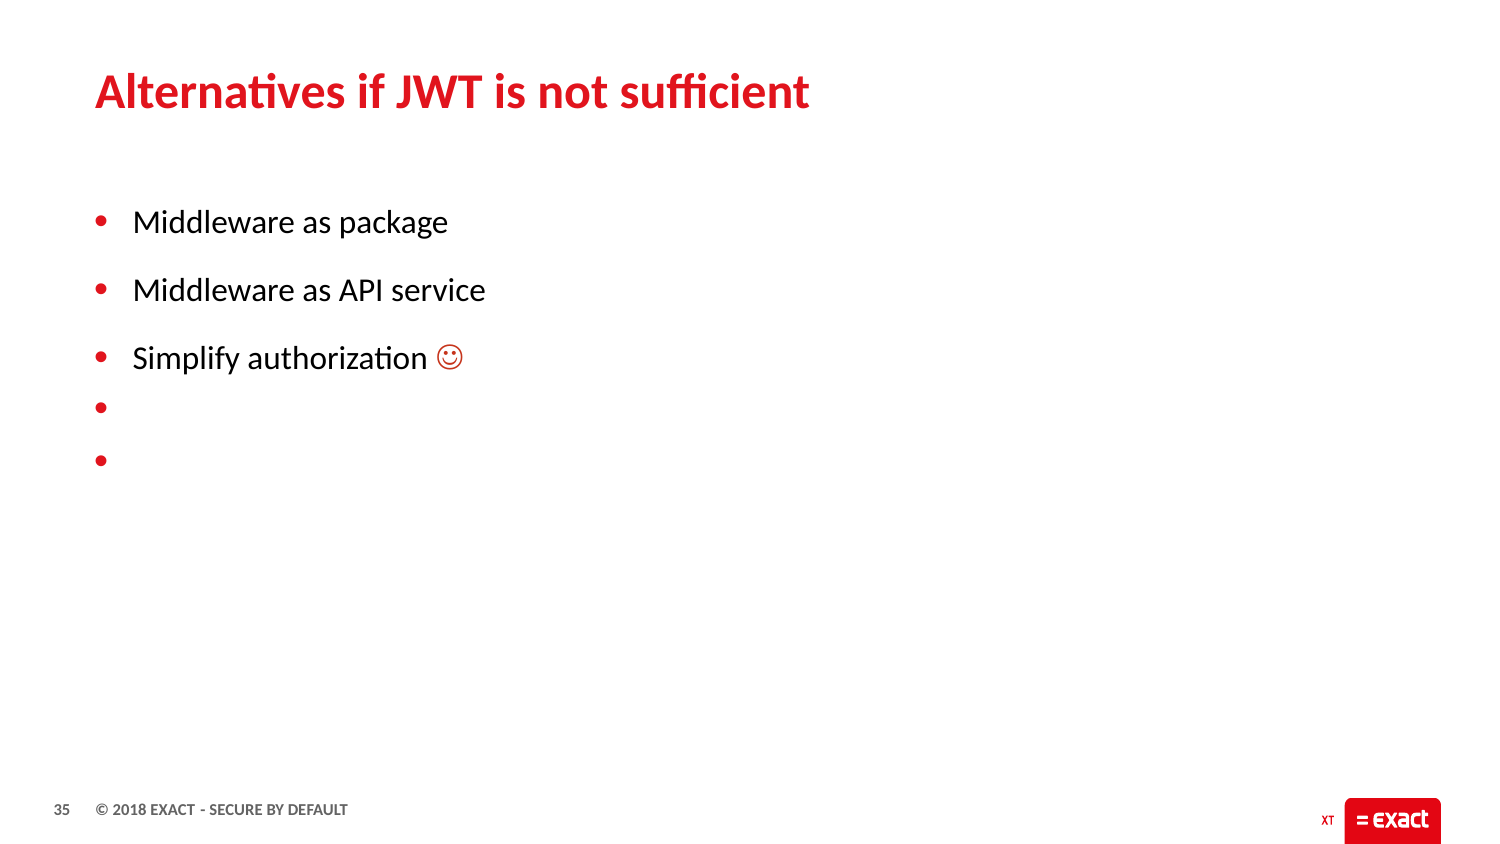

# Alternatives if JWT is not sufficient
Middleware as package
Middleware as API service
Simplify authorization 
- Secure by default